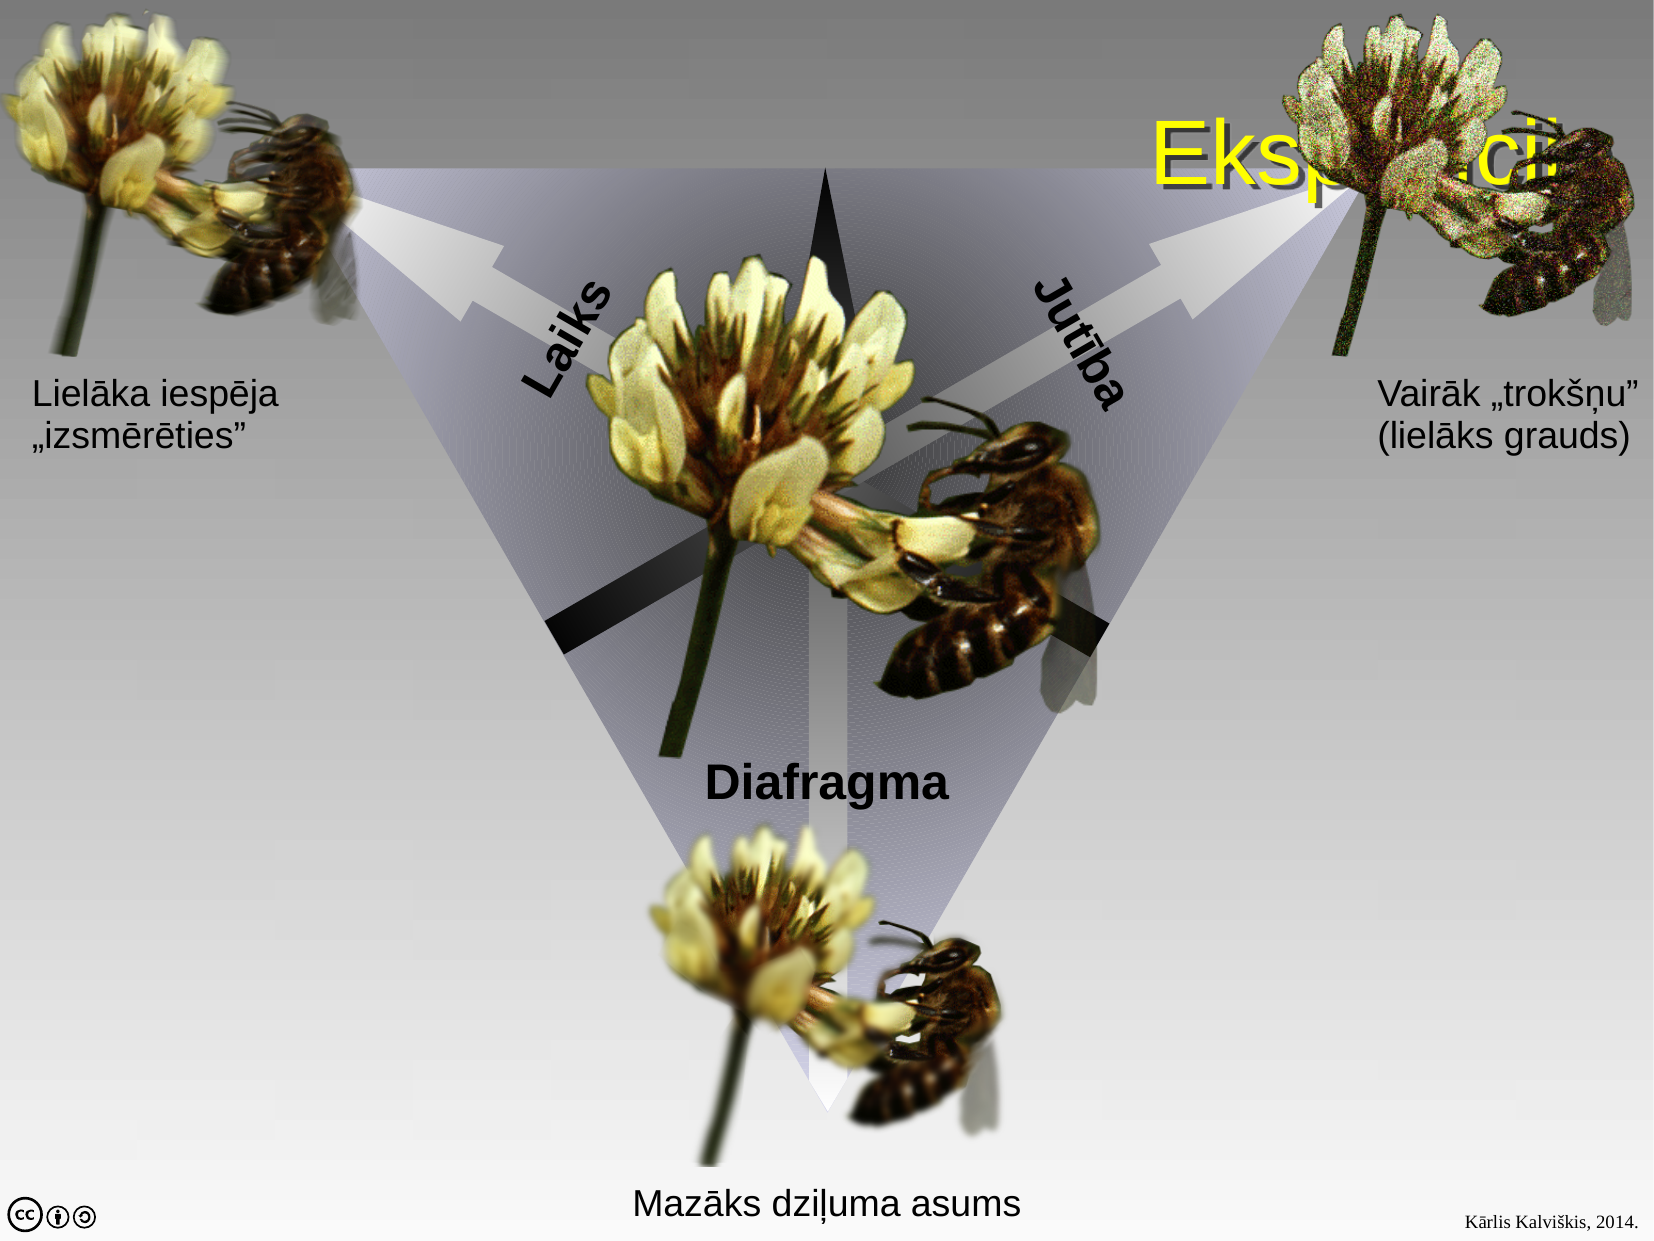

# Ekspozīcija
Laiks
Jutība
Lielāka iespēja
„izsmērēties”
Vairāk „trokšņu”
(lielāks grauds)
Diafragma
Mazāks dziļuma asums